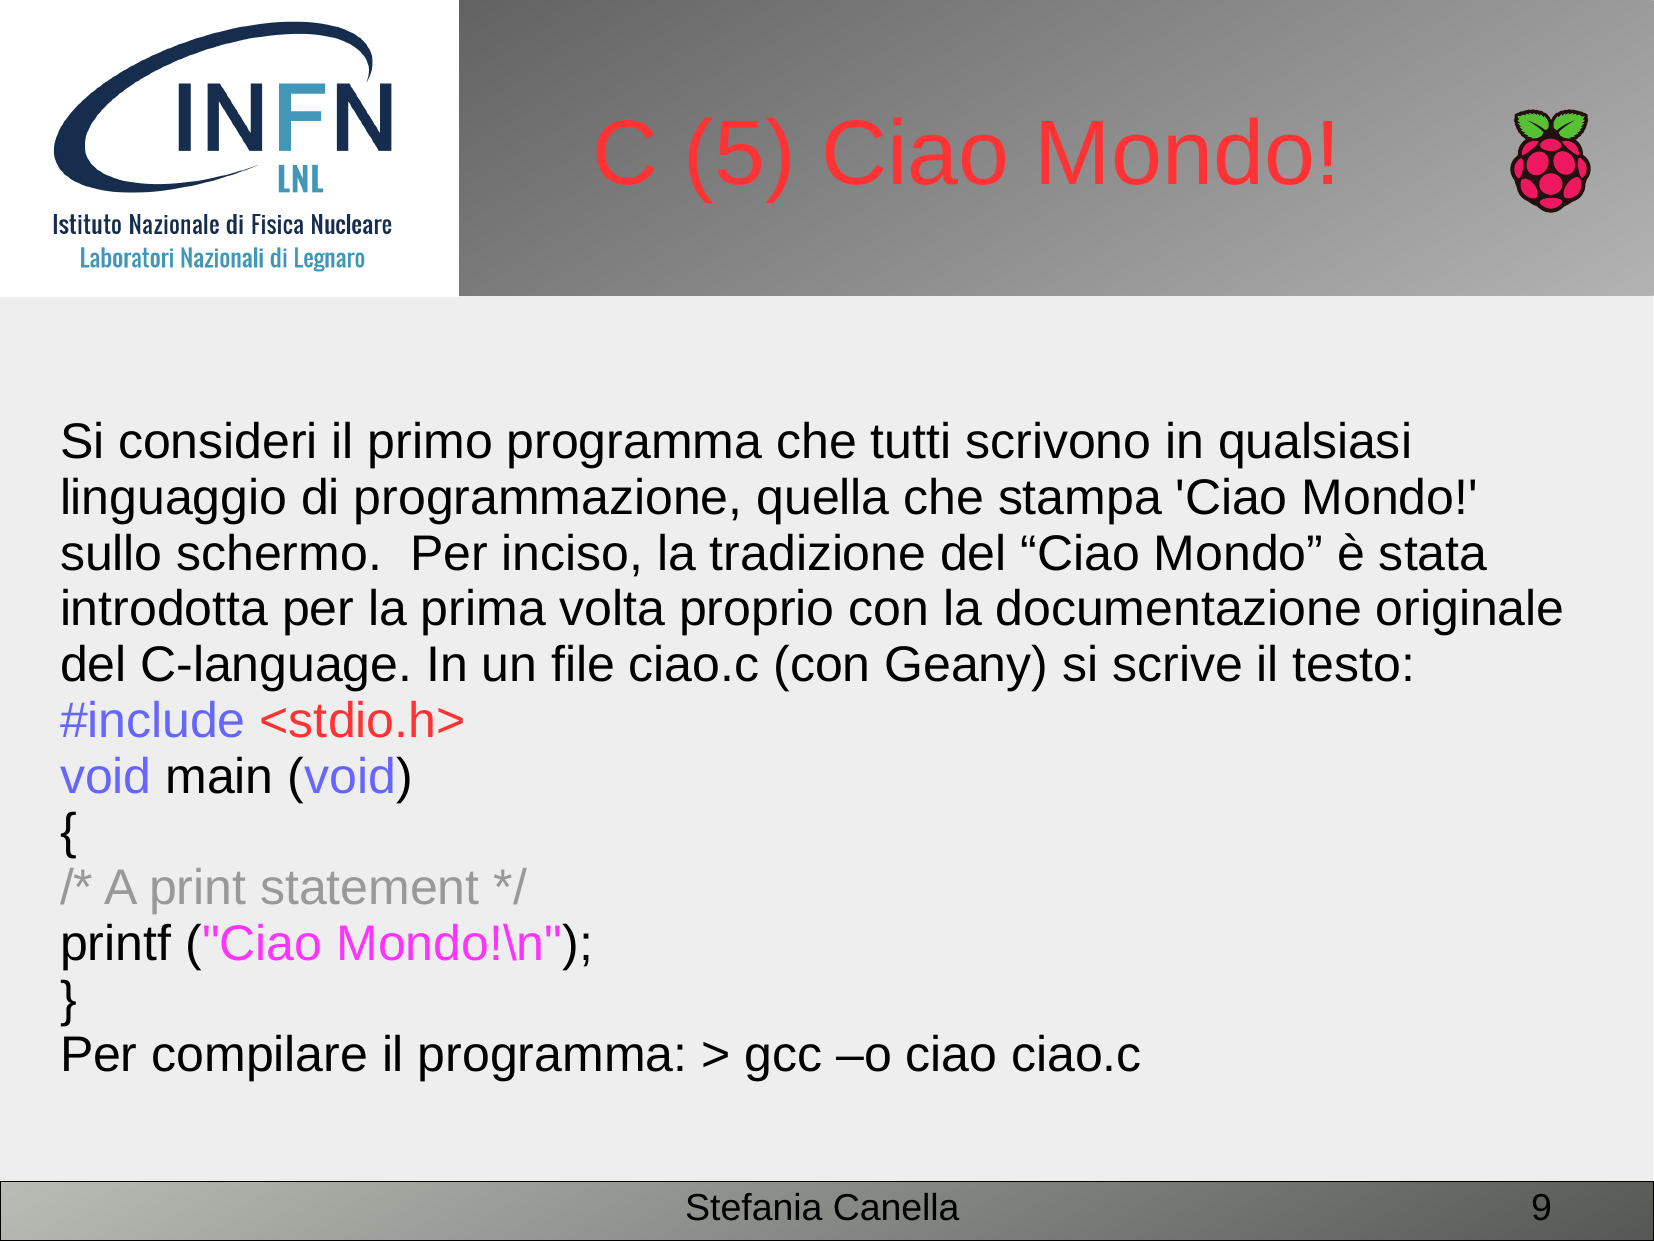

# C (5) Ciao Mondo!
Si consideri il primo programma che tutti scrivono in qualsiasi linguaggio di programmazione, quella che stampa 'Ciao Mondo!' sullo schermo. Per inciso, la tradizione del “Ciao Mondo” è stata introdotta per la prima volta proprio con la documentazione originale del C-language. In un file ciao.c (con Geany) si scrive il testo:
#include <stdio.h>
void main (void)
{
/* A print statement */
printf ("Ciao Mondo!\n");
}
Per compilare il programma: > gcc –o ciao ciao.c
Stefania Canella